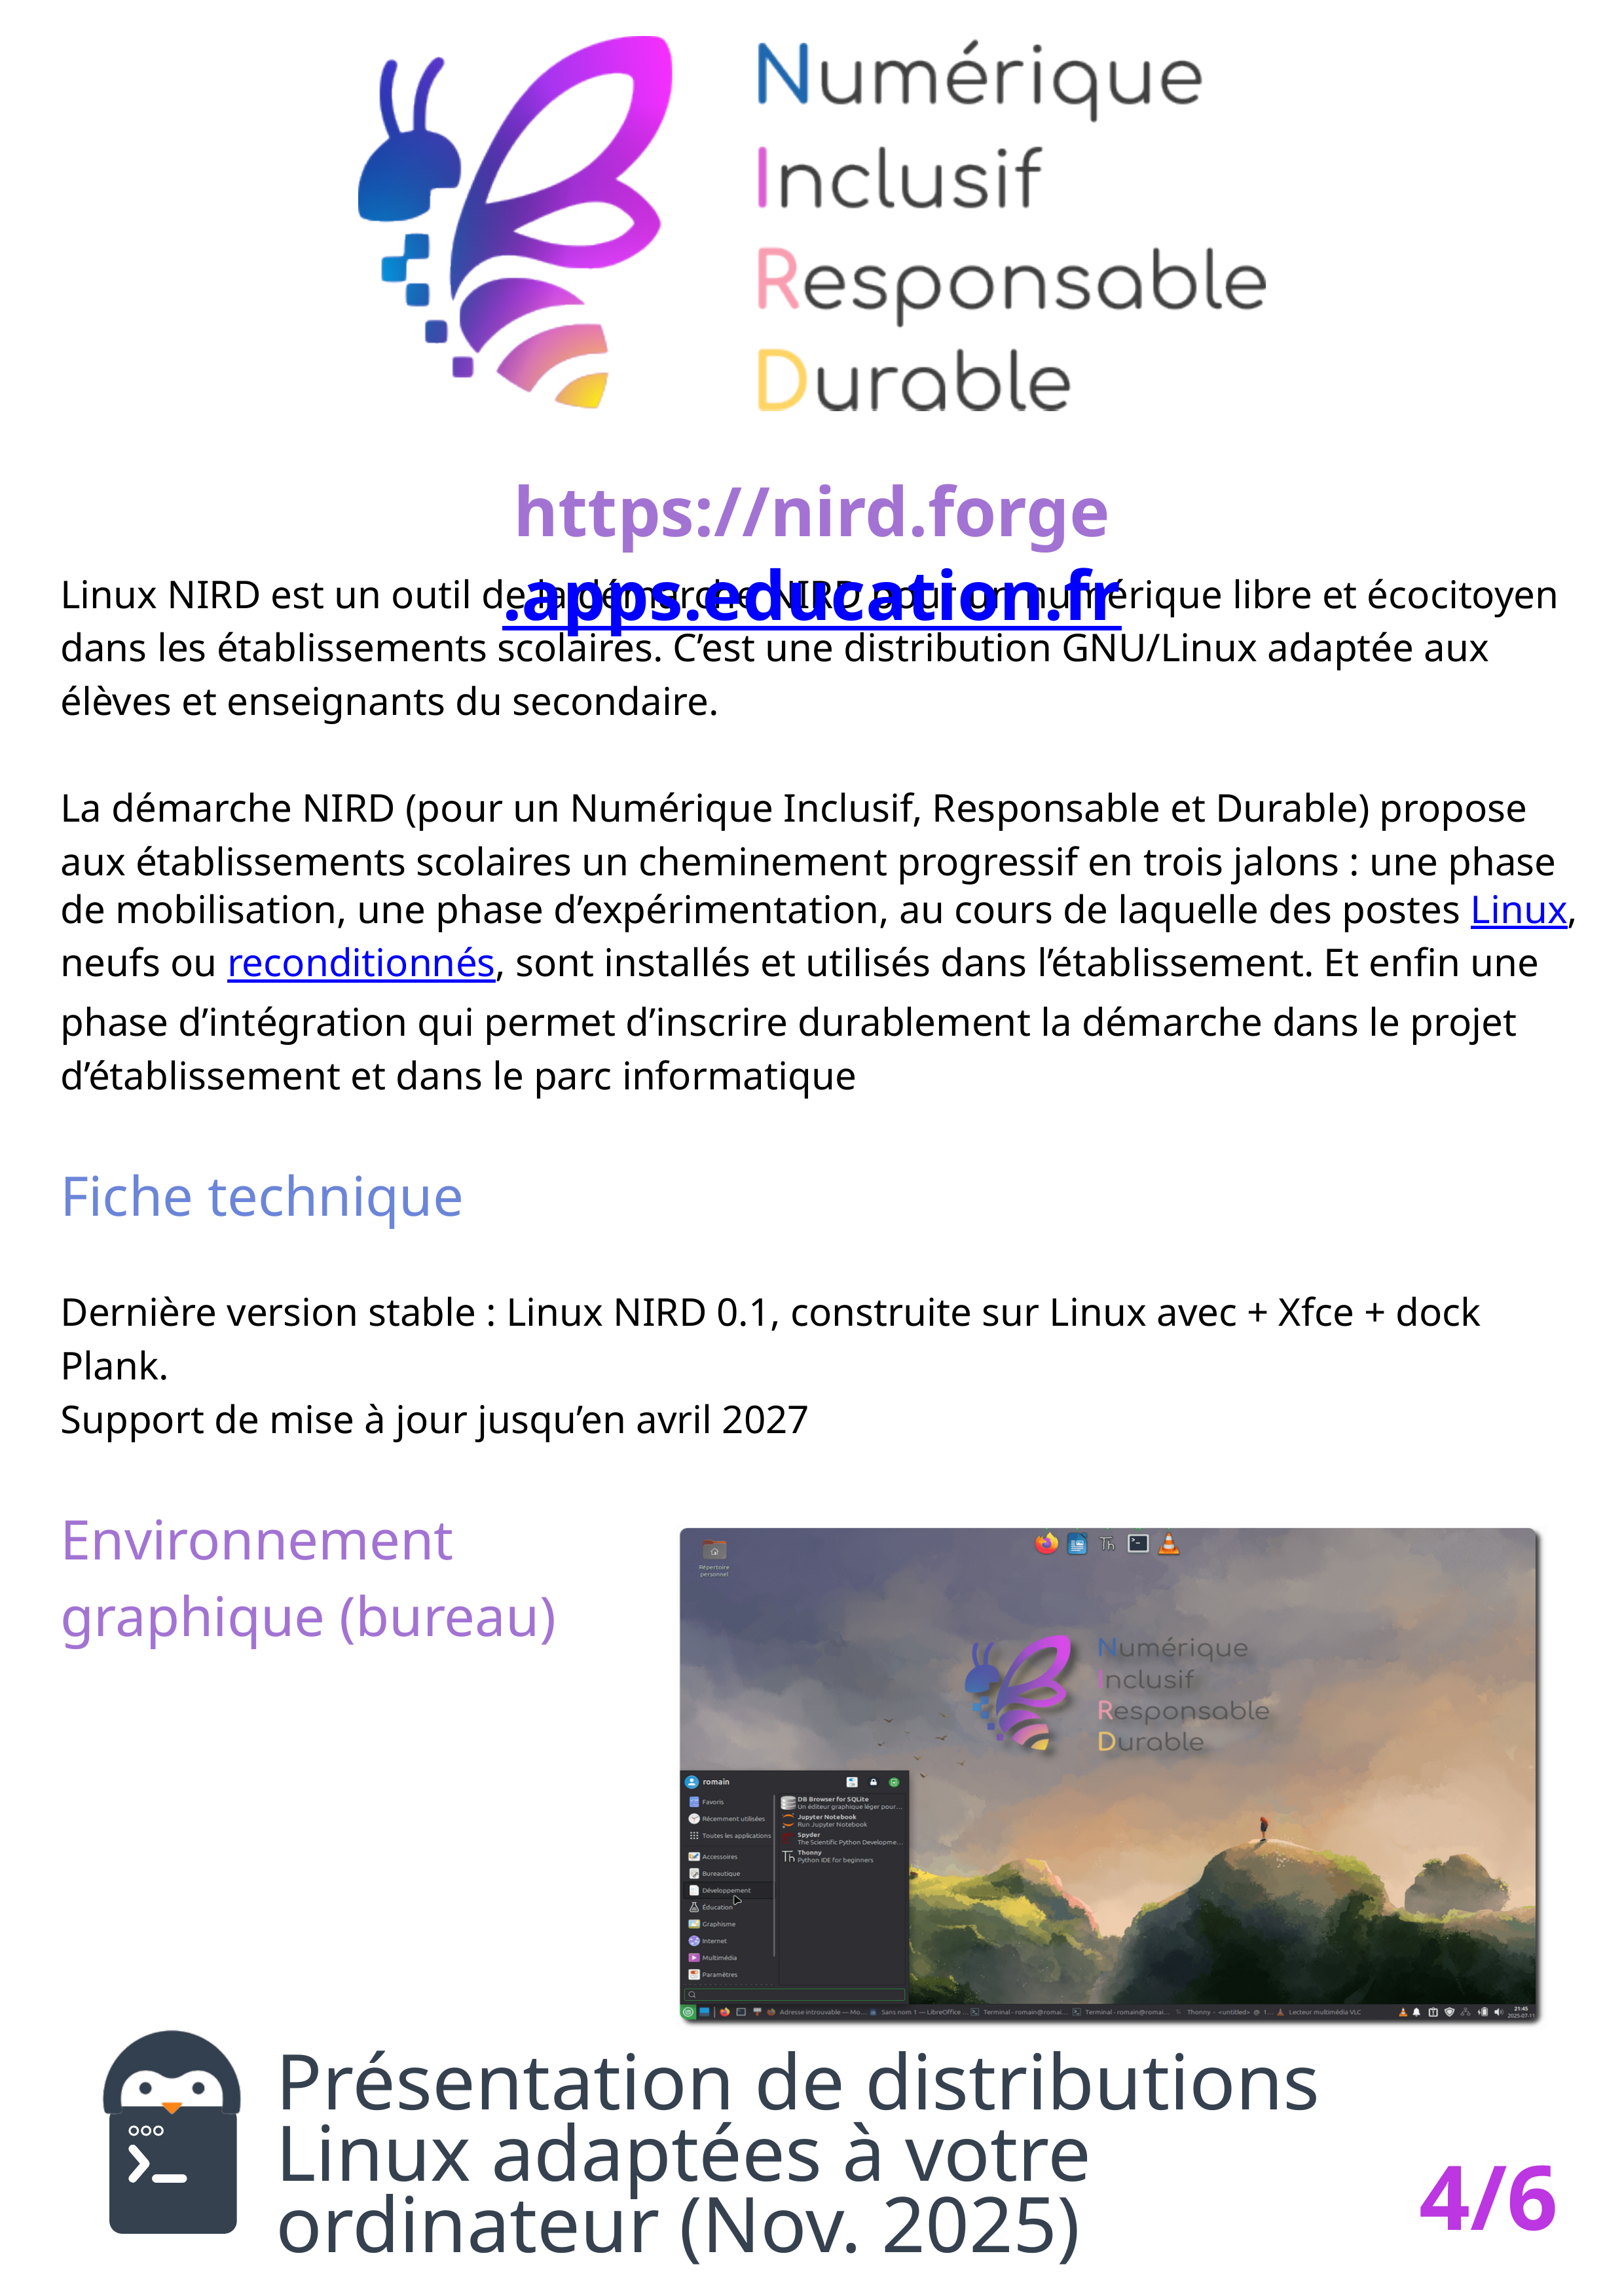

https://nird.forge.apps.education.fr
Linux NIRD est un outil de la démarche NIRD pour un numérique libre et écocitoyen dans les établissements scolaires. C’est une distribution GNU/Linux adaptée aux élèves et enseignants du secondaire.
La démarche NIRD (pour un Numérique Inclusif, Responsable et Durable) propose aux établissements scolaires un cheminement progressif en trois jalons : une phase de mobilisation, une phase d’expérimentation, au cours de laquelle des postes Linux, neufs ou reconditionnés, sont installés et utilisés dans l’établissement. Et enfin une phase d’intégration qui permet d’inscrire durablement la démarche dans le projet d’établissement et dans le parc informatique
Fiche technique
Dernière version stable : Linux NIRD 0.1, construite sur Linux avec + Xfce + dock Plank.
Support de mise à jour jusqu’en avril 2027
Environnement
graphique (bureau)
Présentation de distributions Linux adaptées à votre ordinateur (Nov. 2025)
4/6